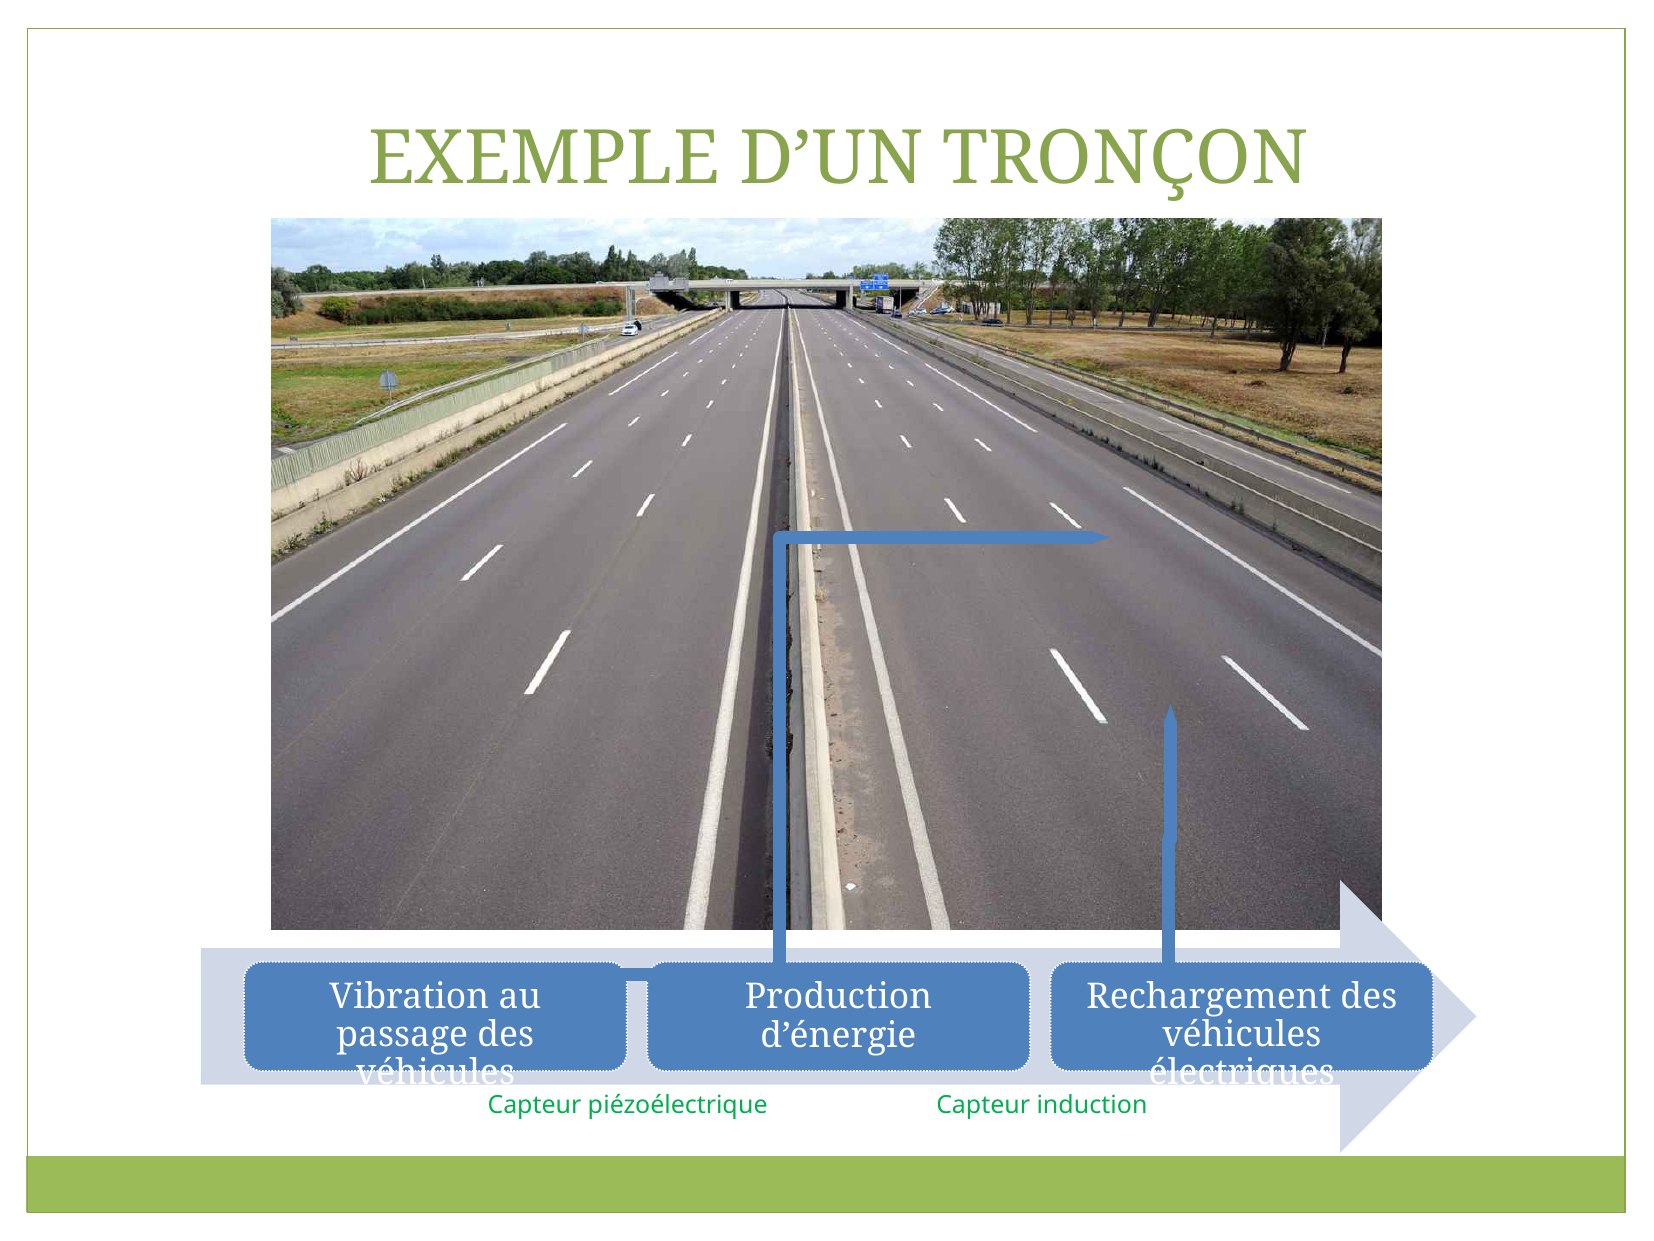

Exemple d’un tronçon
Vibration au passage des véhicules
Production d’énergie
Rechargement des véhicules électriques
Capteur piézoélectrique
Capteur induction